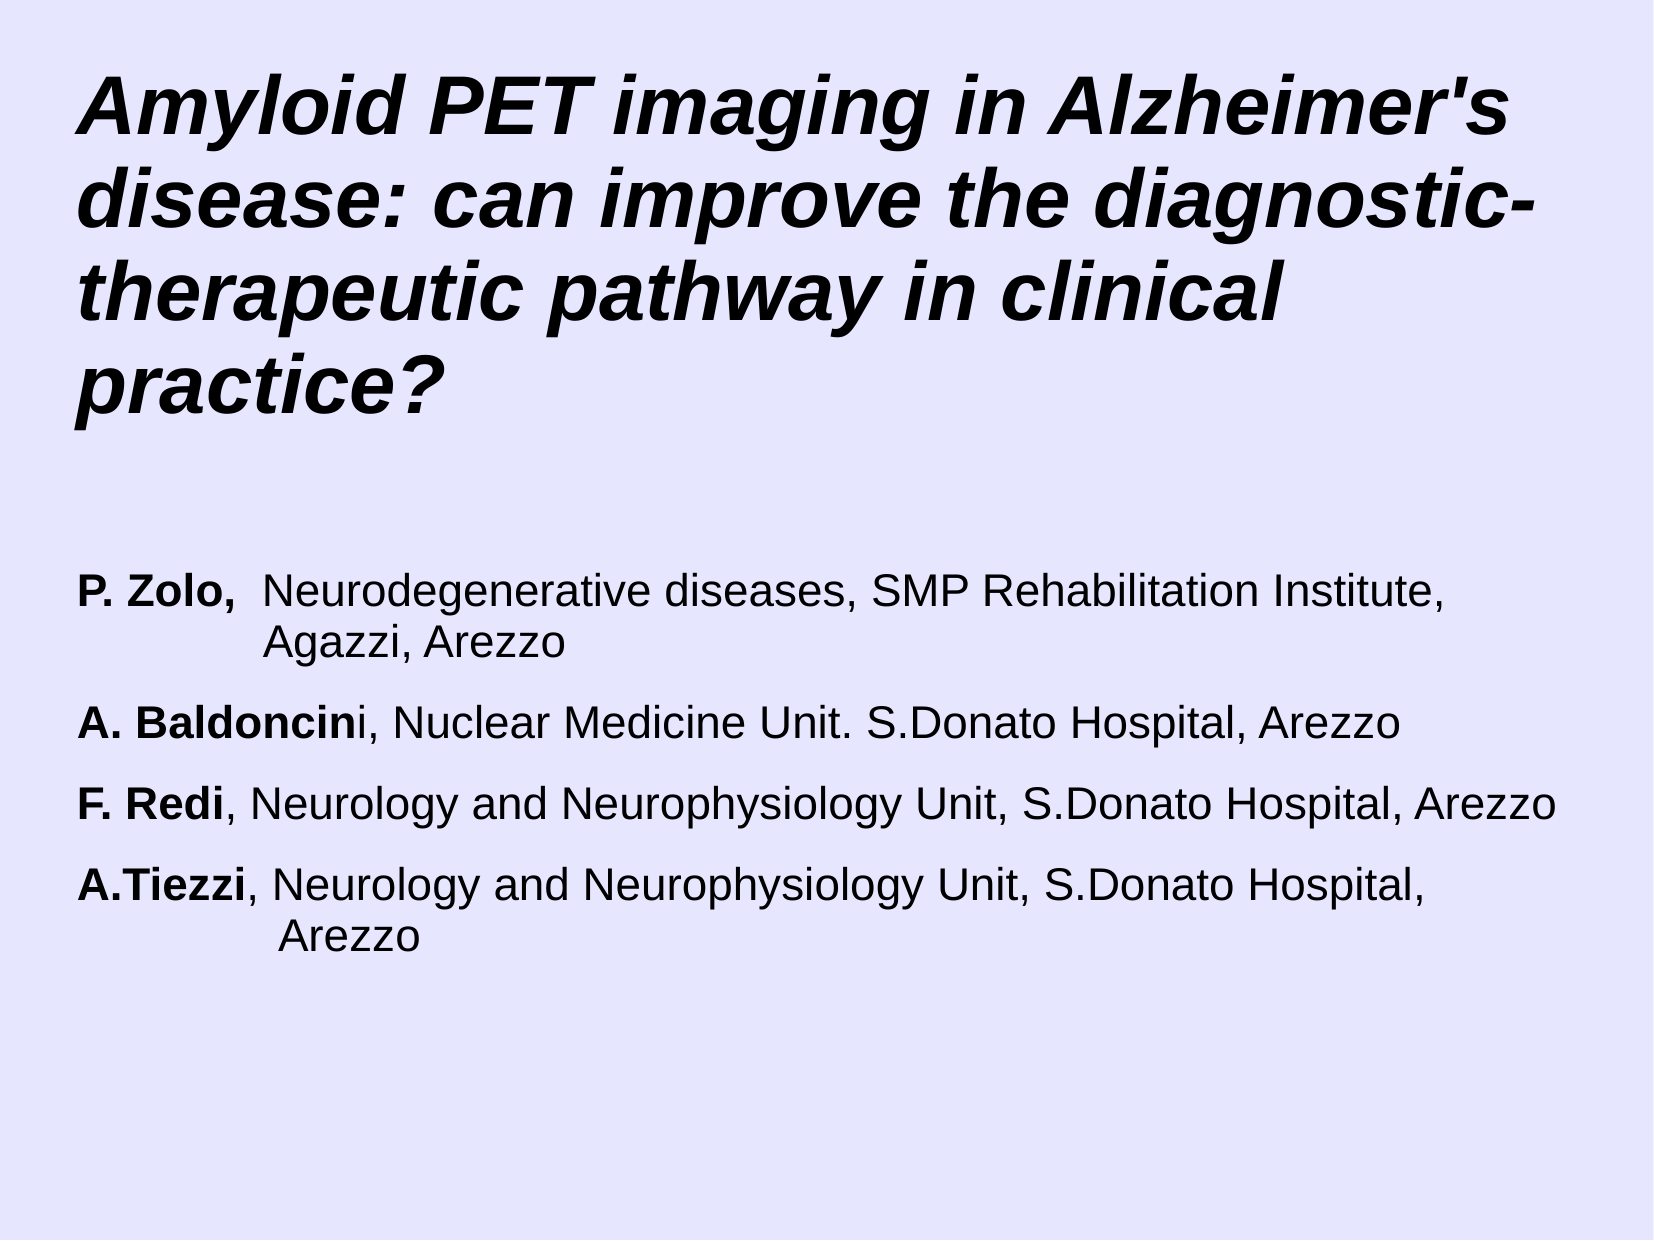

#
Amyloid PET imaging in Alzheimer's disease: can improve the diagnostic-therapeutic pathway in clinical practice?
P. Zolo, Neurodegenerative diseases, SMP Rehabilitation Institute, 		 Agazzi, Arezzo
A. Baldoncini, Nuclear Medicine Unit. S.Donato Hospital, Arezzo
F. Redi, Neurology and Neurophysiology Unit, S.Donato Hospital, Arezzo
A.Tiezzi, Neurology and Neurophysiology Unit, S.Donato Hospital, 		 Arezzo